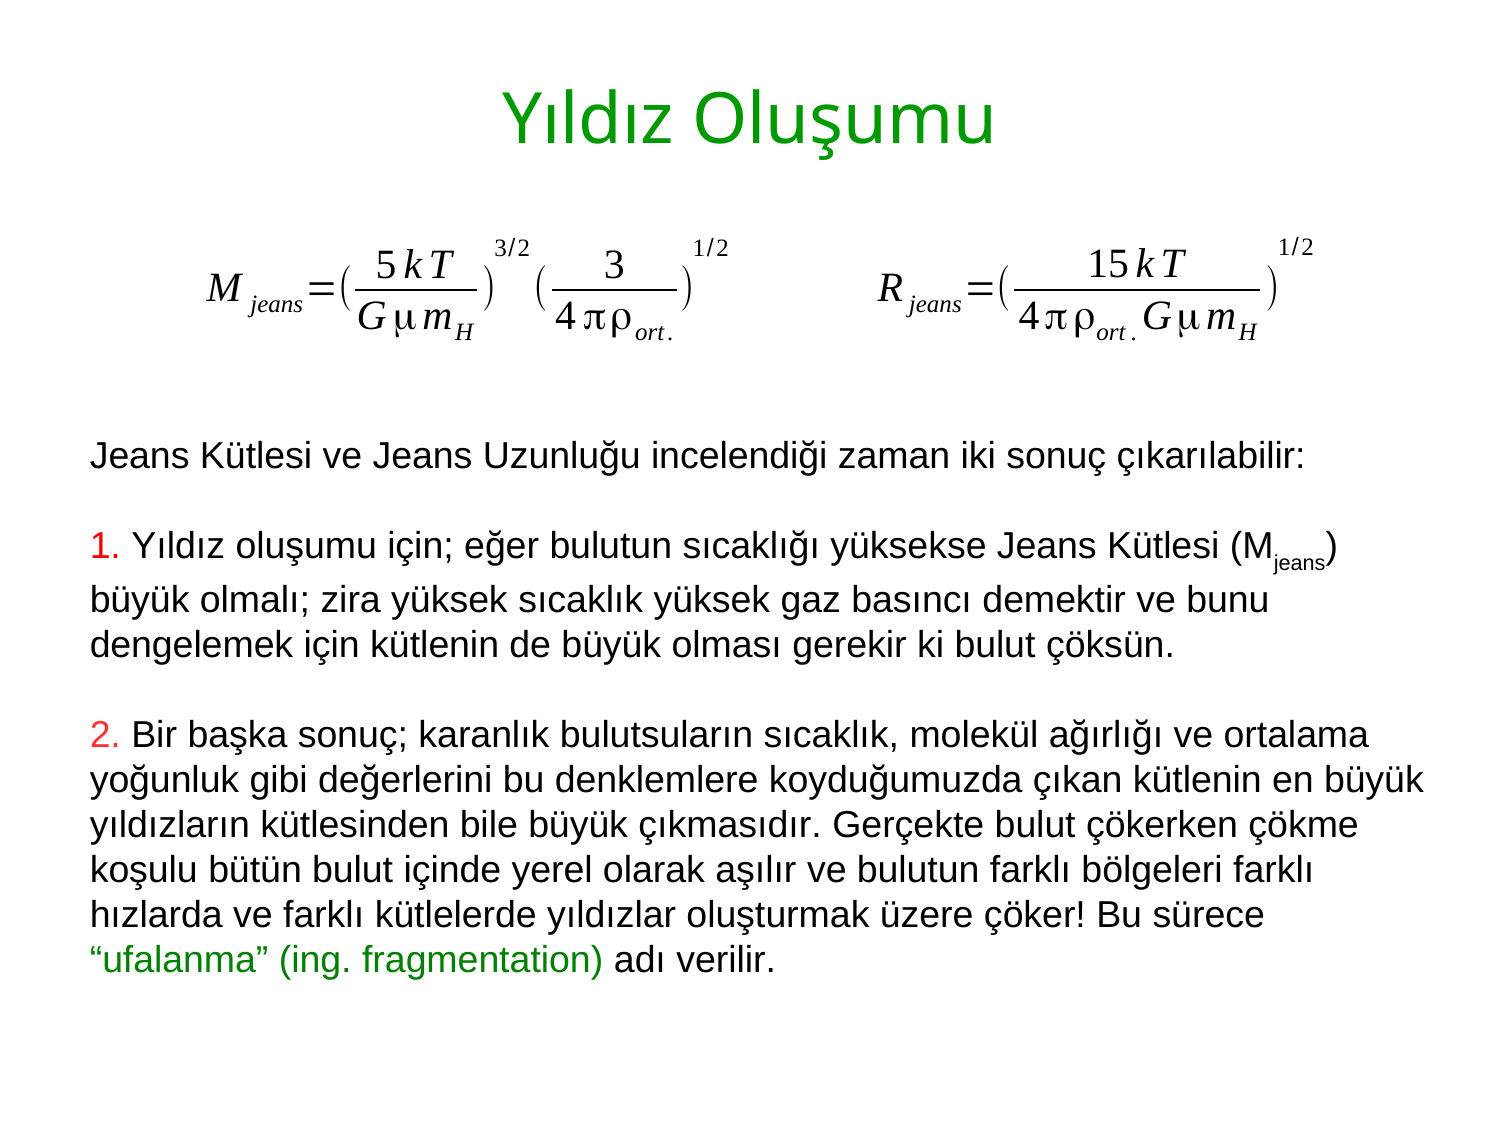

# Yıldız Oluşumu
Jeans Kütlesi ve Jeans Uzunluğu incelendiği zaman iki sonuç çıkarılabilir:
1. Yıldız oluşumu için; eğer bulutun sıcaklığı yüksekse Jeans Kütlesi (Mjeans) büyük olmalı; zira yüksek sıcaklık yüksek gaz basıncı demektir ve bunu dengelemek için kütlenin de büyük olması gerekir ki bulut çöksün.
2. Bir başka sonuç; karanlık bulutsuların sıcaklık, molekül ağırlığı ve ortalama yoğunluk gibi değerlerini bu denklemlere koyduğumuzda çıkan kütlenin en büyük yıldızların kütlesinden bile büyük çıkmasıdır. Gerçekte bulut çökerken çökme koşulu bütün bulut içinde yerel olarak aşılır ve bulutun farklı bölgeleri farklı hızlarda ve farklı kütlelerde yıldızlar oluşturmak üzere çöker! Bu sürece “ufalanma” (ing. fragmentation) adı verilir.